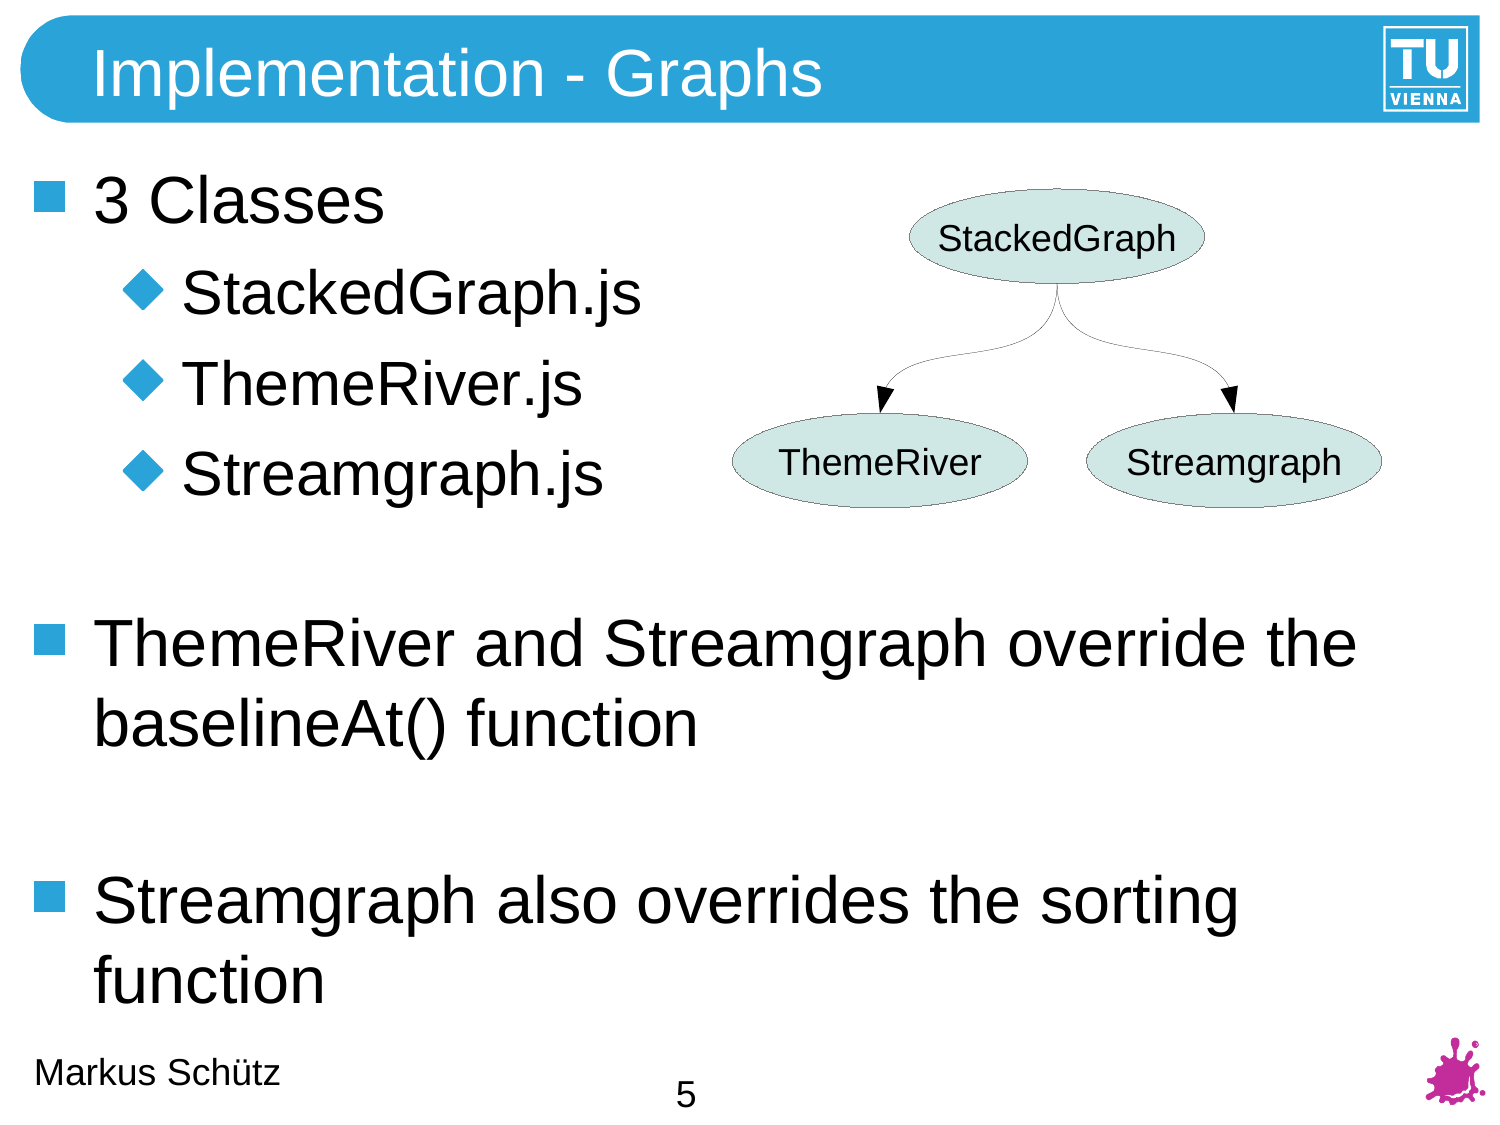

# Implementation - Graphs
3 Classes
StackedGraph.js
ThemeRiver.js
Streamgraph.js
ThemeRiver and Streamgraph override the baselineAt() function
Streamgraph also overrides the sorting function
StackedGraph
ThemeRiver
Streamgraph
5
Markus Schütz